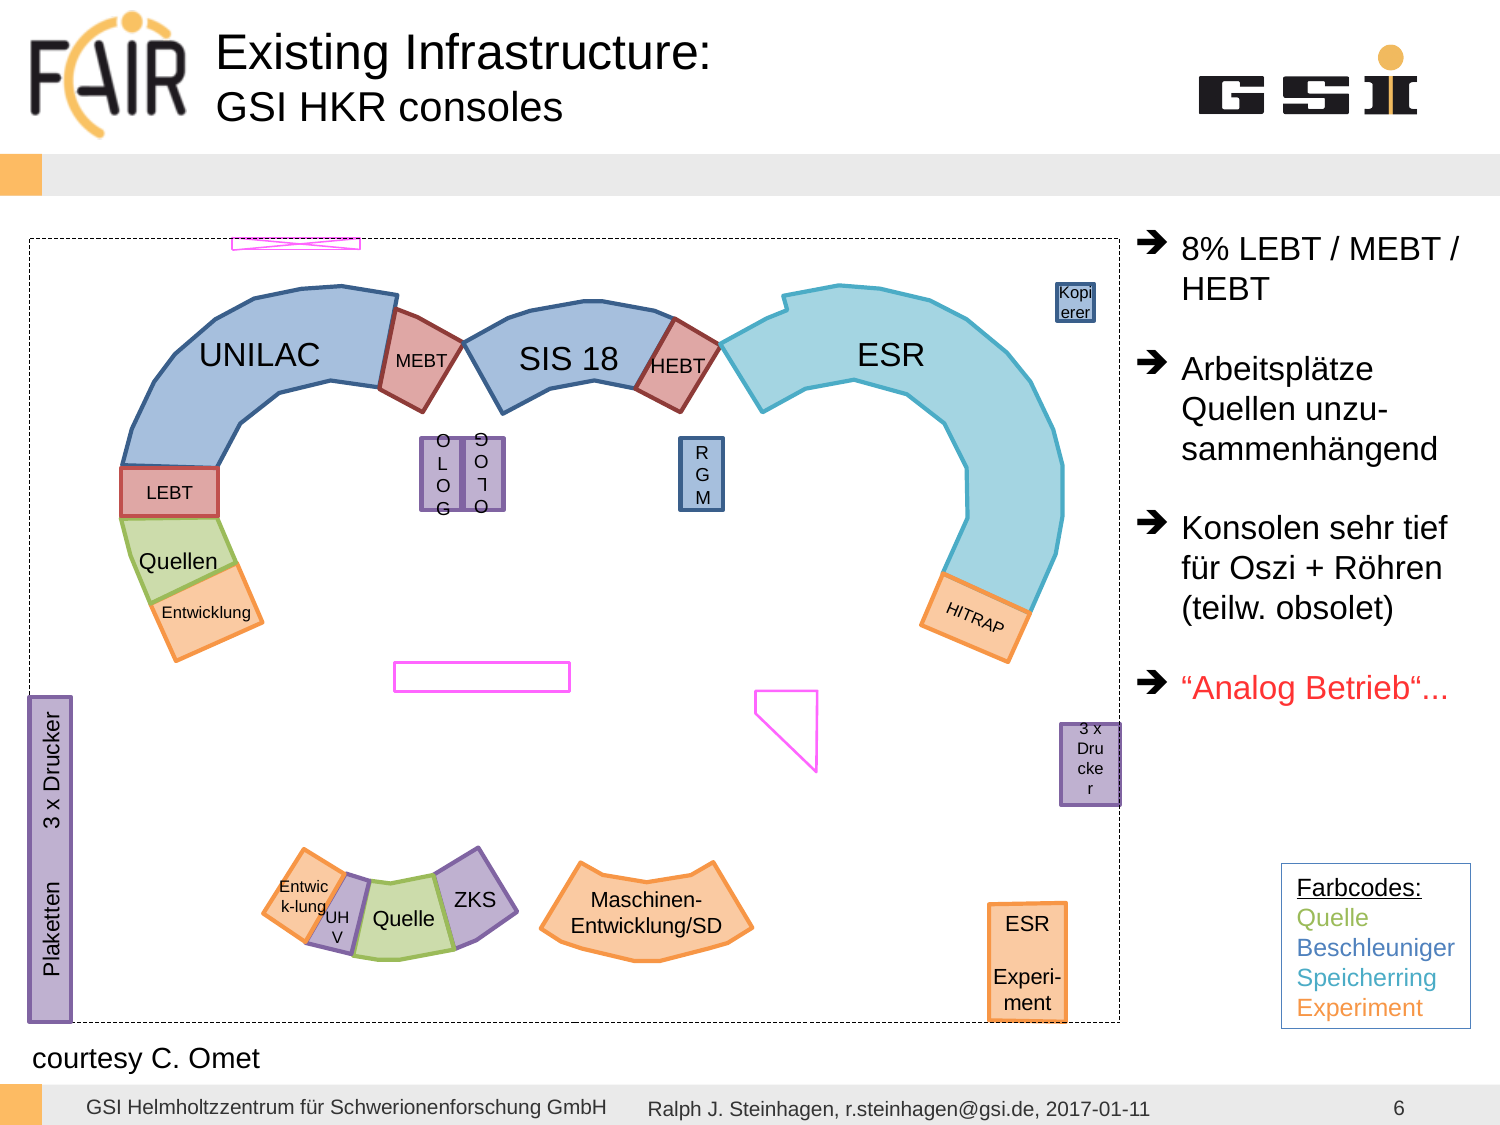

# Existing Infrastructure: GSI HKR consoles
8% LEBT / MEBT / HEBT
Arbeitsplätze Quellen unzu-sammenhängend
Konsolen sehr tief für Oszi + Röhren (teilw. obsolet)
“Analog Betrieb“...
Kopierer
ESR
UNILAC
SIS 18
MEBT
HEBT
OLOG
RGM
OLOG
LEBT
Quellen
Entwicklung
HITRAP
3 x Drucker
Plaketten 3 x Drucker
ZKS
Entwick-lung
Maschinen-Entwicklung/SD
Farbcodes:
Quelle
Beschleuniger
Speicherring
Experiment
UHV
Quelle
ESR
Experi-ment
courtesy C. Omet